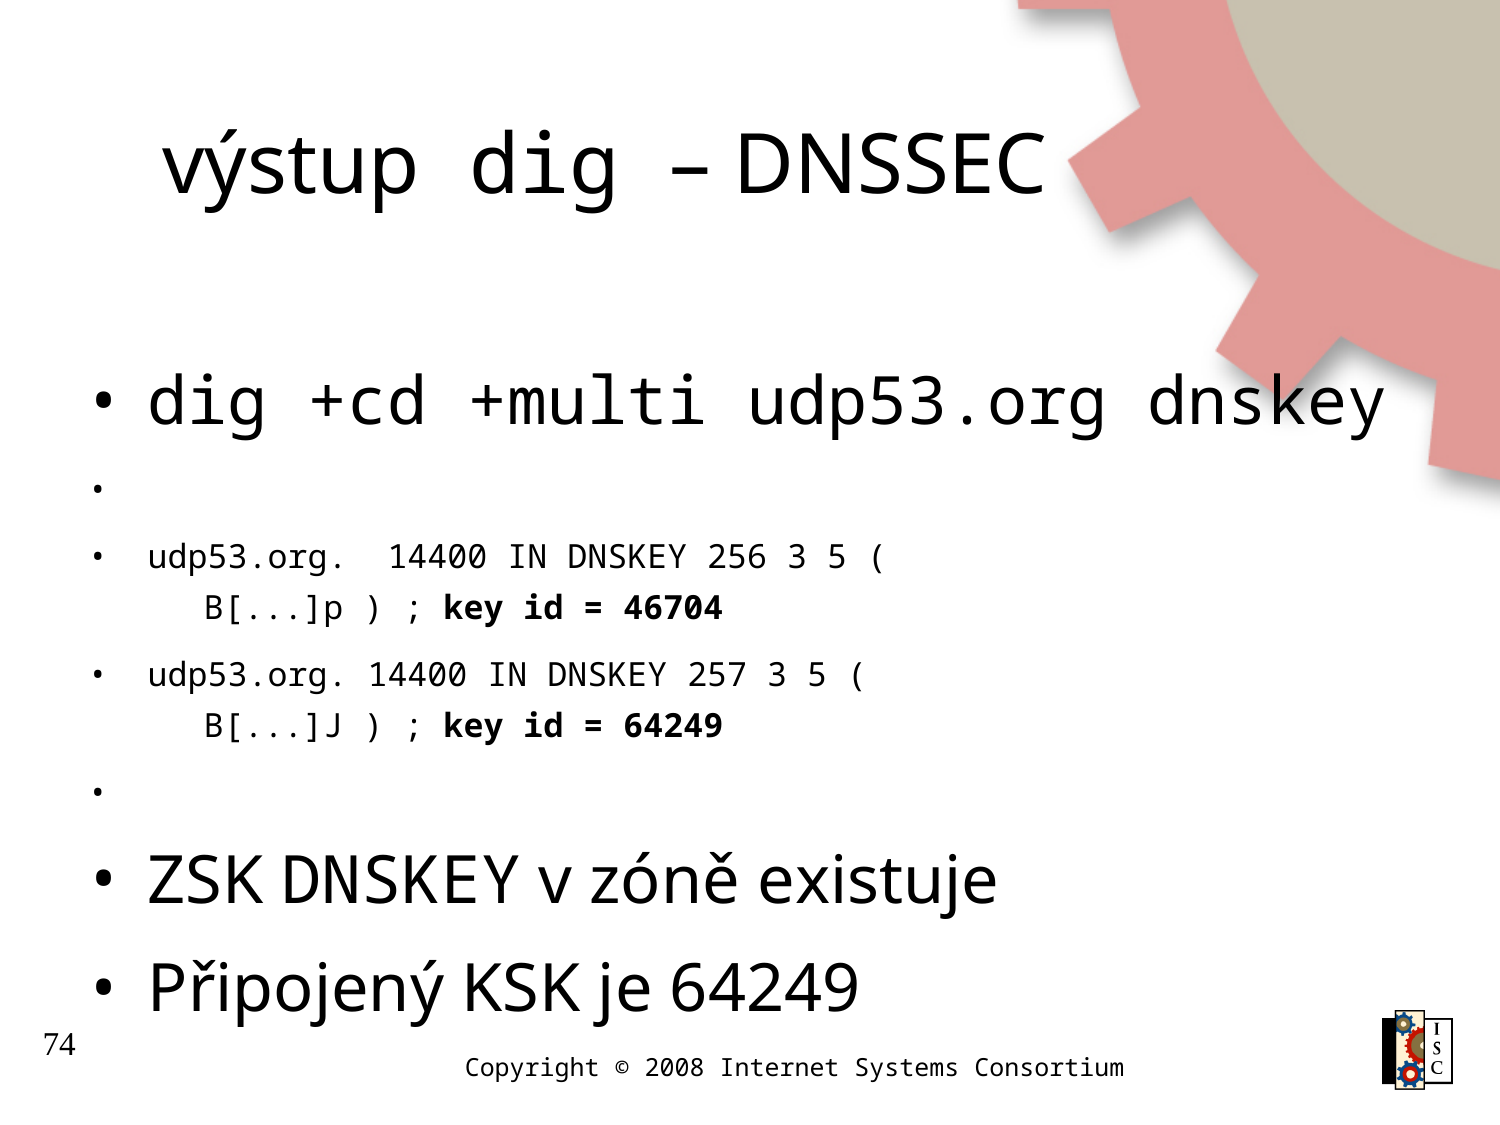

# výstup dig – DNSSEC
dig +cd +multi udp53.org dnskey
udp53.org. 14400 IN DNSKEY 256 3 5 (
B[...]p ) ; key id = 46704
udp53.org. 14400 IN DNSKEY 257 3 5 (
B[...]J ) ; key id = 64249
ZSK DNSKEY v zóně existuje
Připojený KSK je 64249